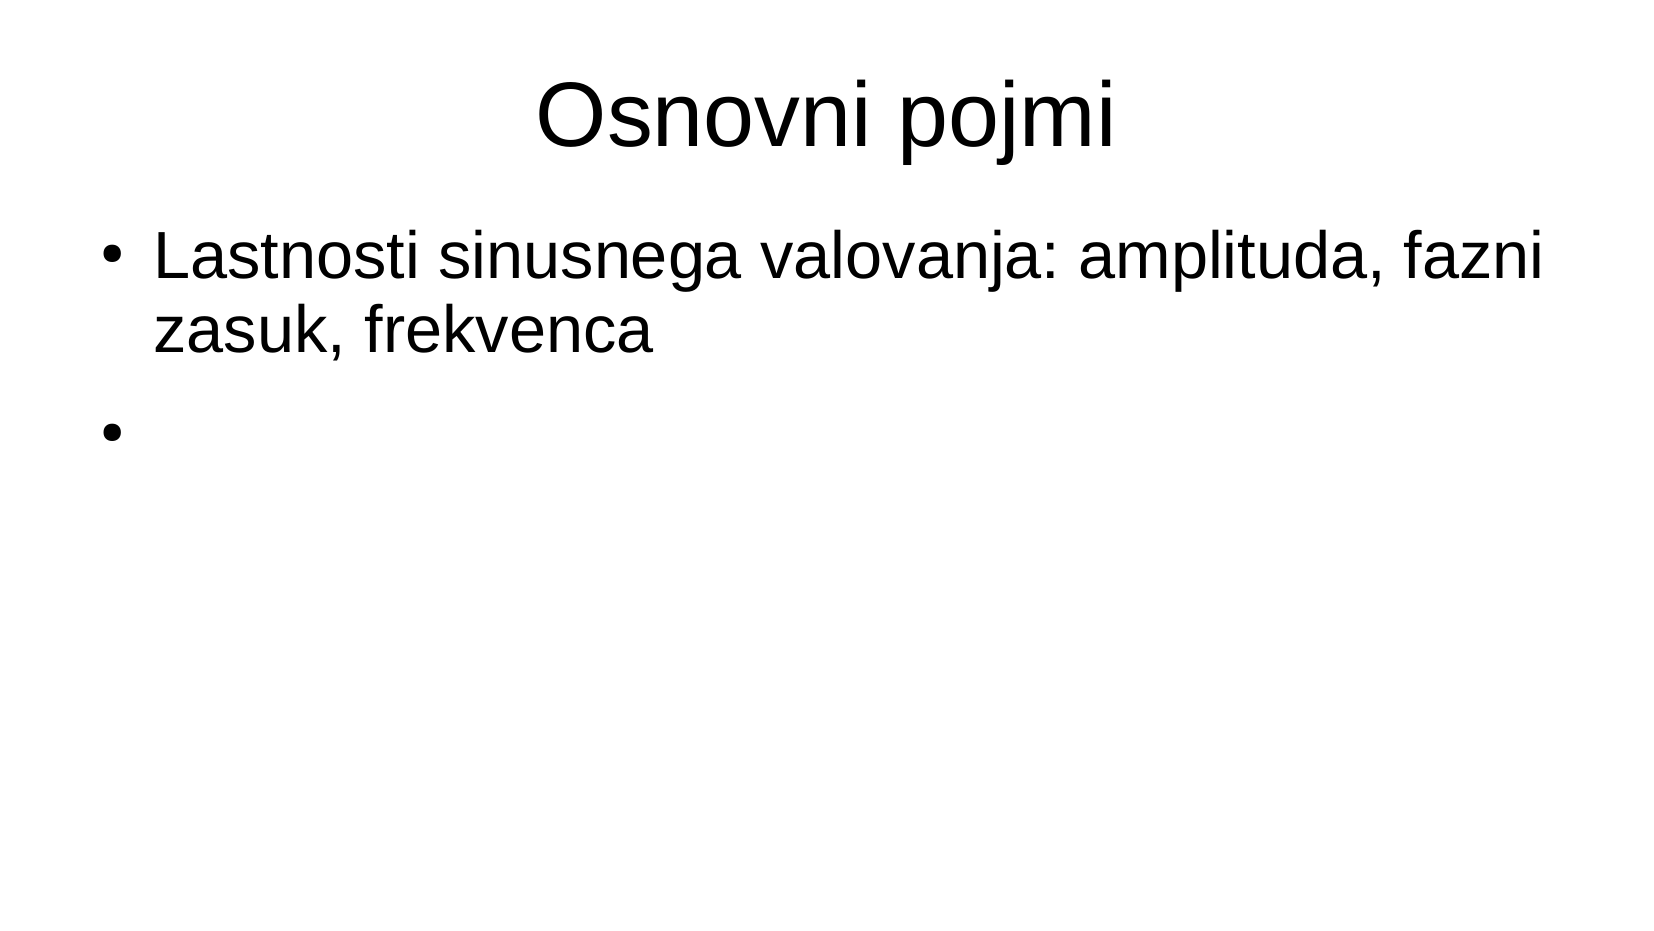

# Osnovni pojmi
Lastnosti sinusnega valovanja: amplituda, fazni zasuk, frekvenca